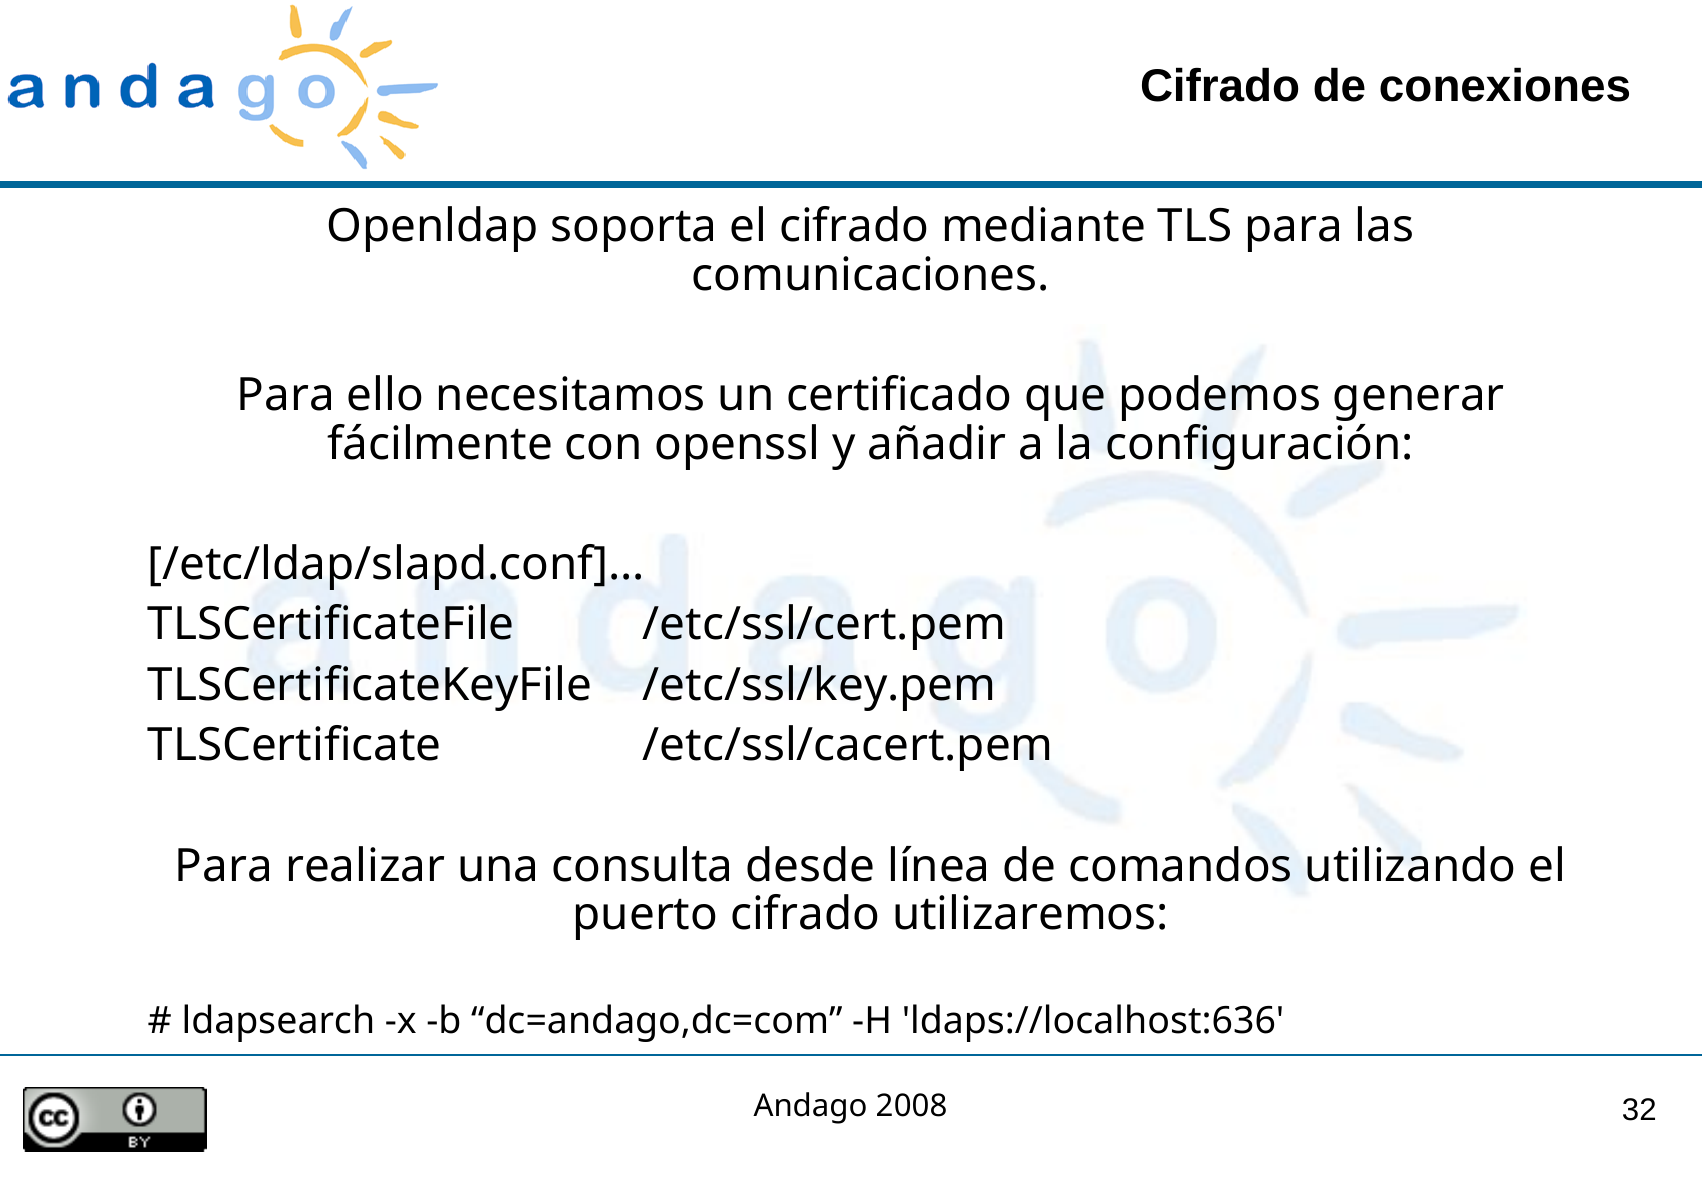

# Cifrado de conexiones
Openldap soporta el cifrado mediante TLS para las comunicaciones.
Para ello necesitamos un certificado que podemos generar fácilmente con openssl y añadir a la configuración:
[/etc/ldap/slapd.conf]...
TLSCertificateFile	/etc/ssl/cert.pem
TLSCertificateKeyFile	/etc/ssl/key.pem
TLSCertificate		/etc/ssl/cacert.pem
Para realizar una consulta desde línea de comandos utilizando el puerto cifrado utilizaremos:
# ldapsearch -x -b “dc=andago,dc=com” -H 'ldaps://localhost:636'